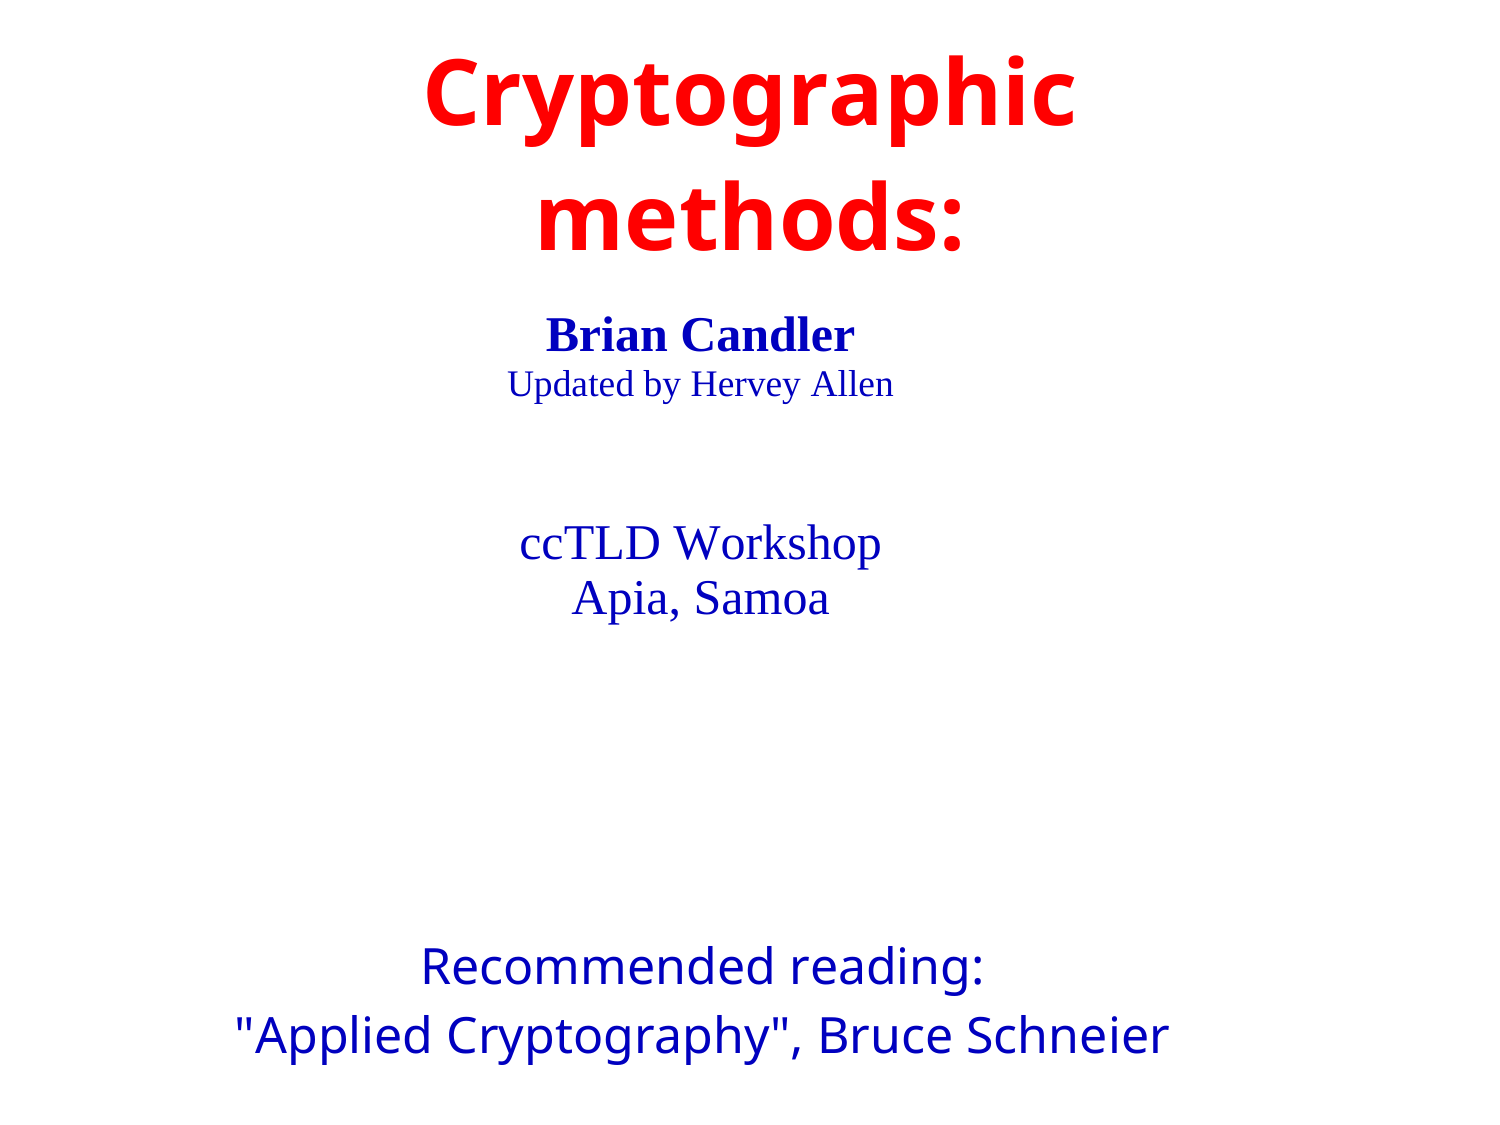

# Cryptographic methods:
Brian Candler
Updated by Hervey Allen
ccTLD Workshop
Apia, Samoa
Recommended reading:
"Applied Cryptography", Bruce Schneier